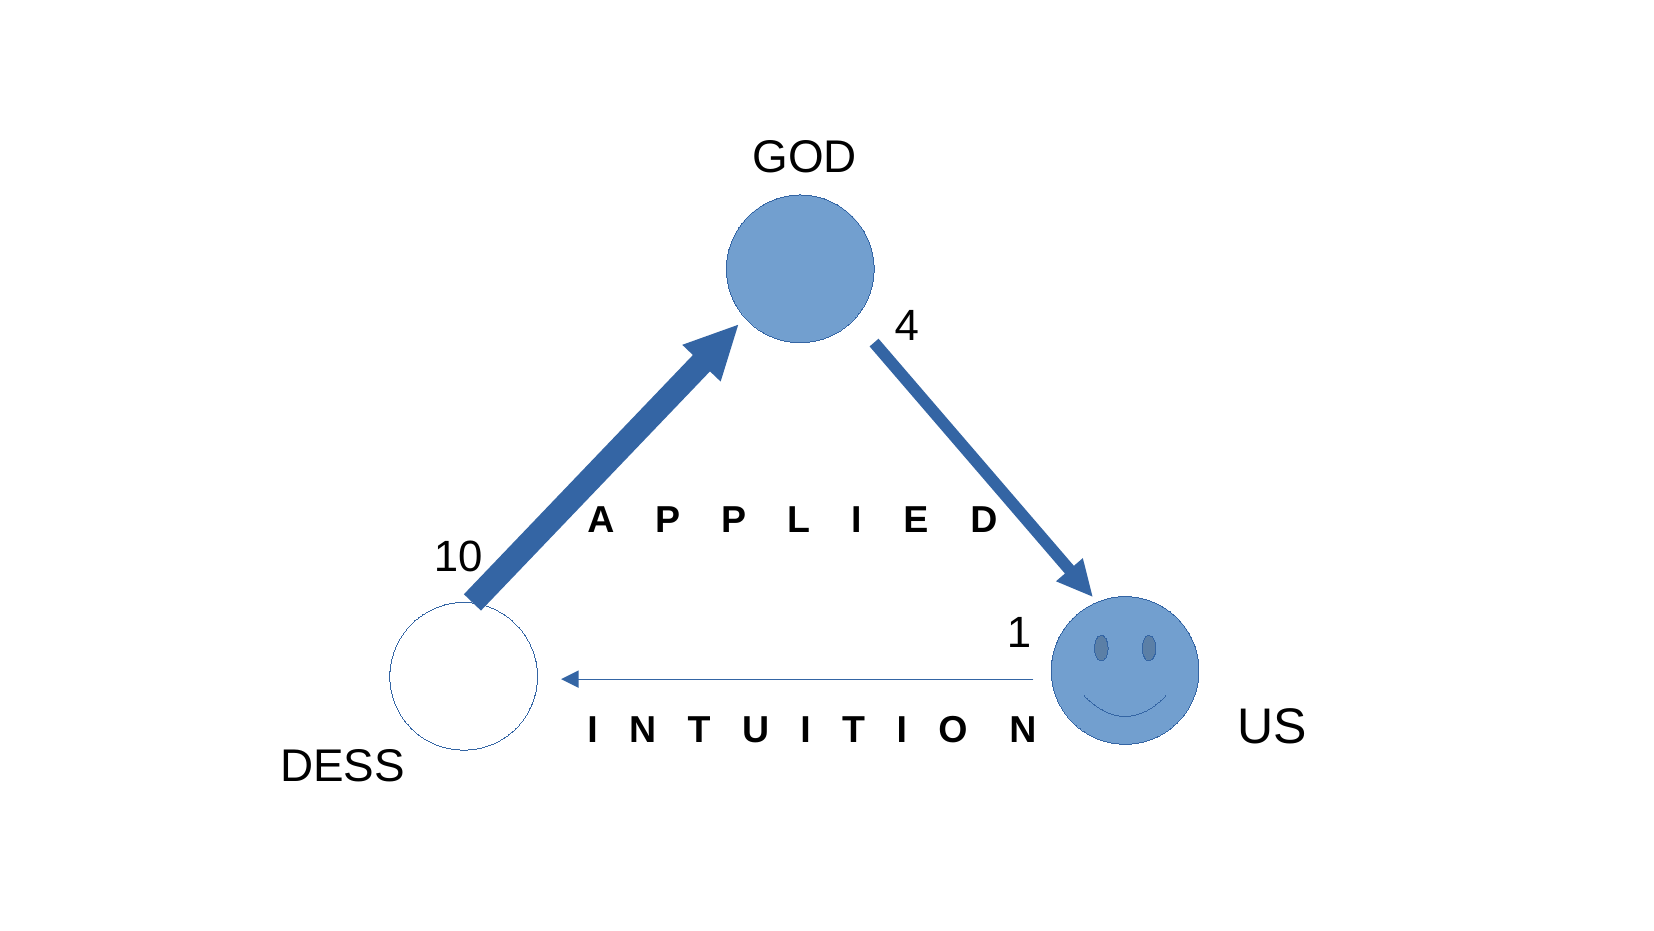

GOD
4
A P P L I E D
I N T U I T I O N
10
1
 DESS
US